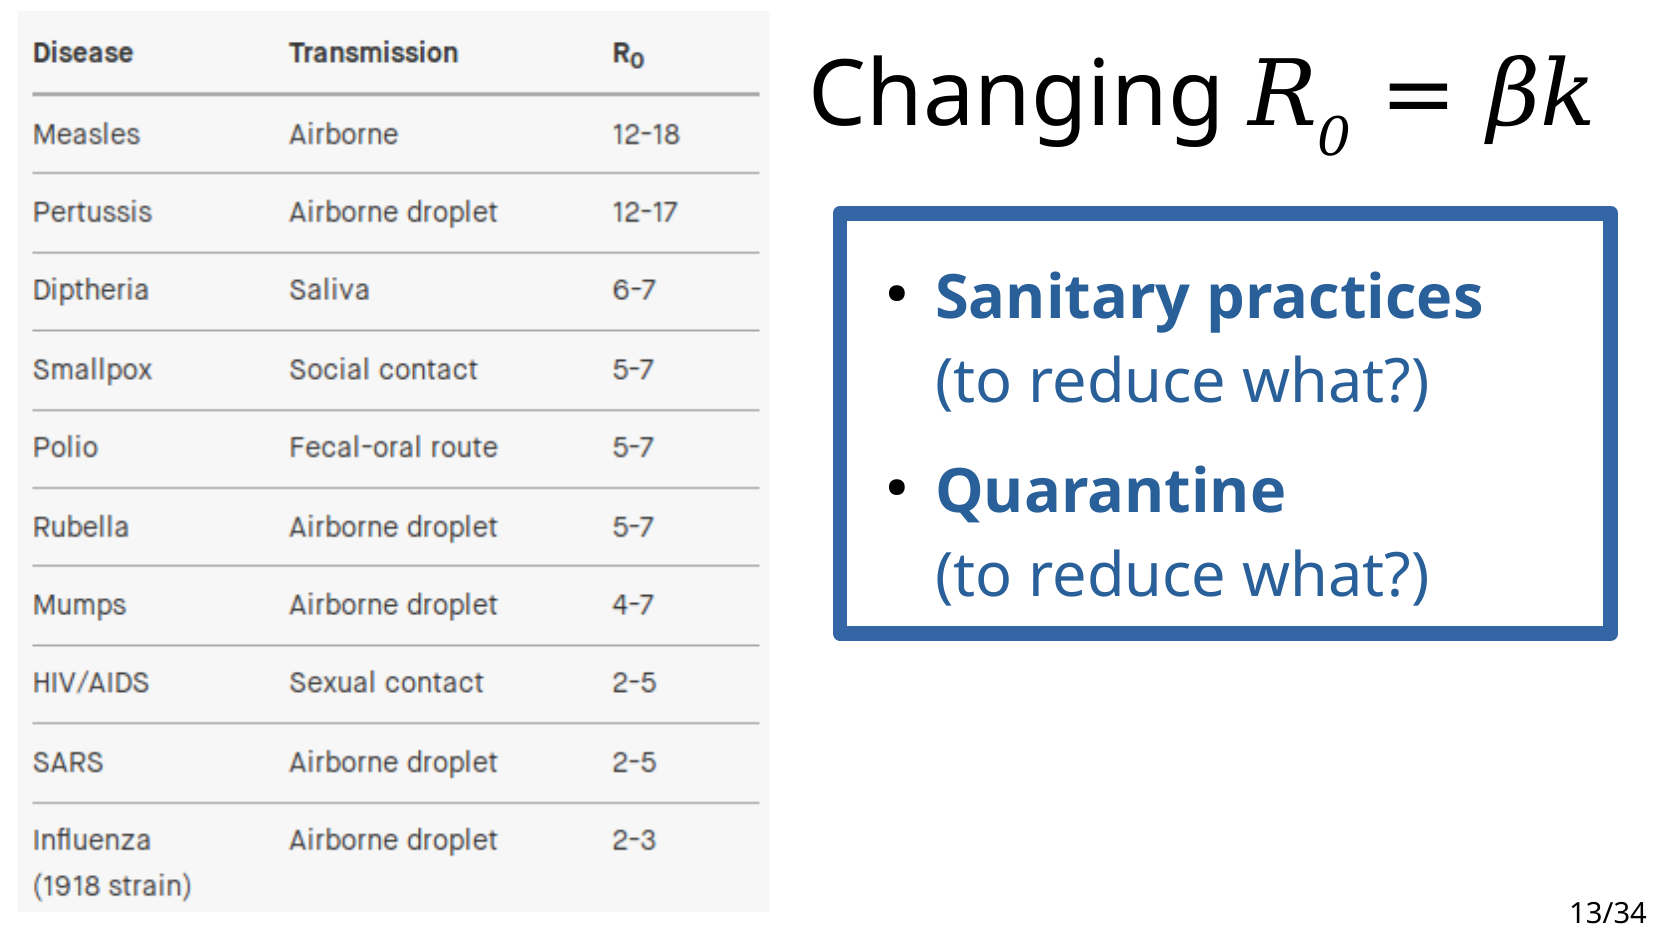

# Changing R0 = βk
Sanitary practices (to reduce what?)
Quarantine
(to reduce what?)
13